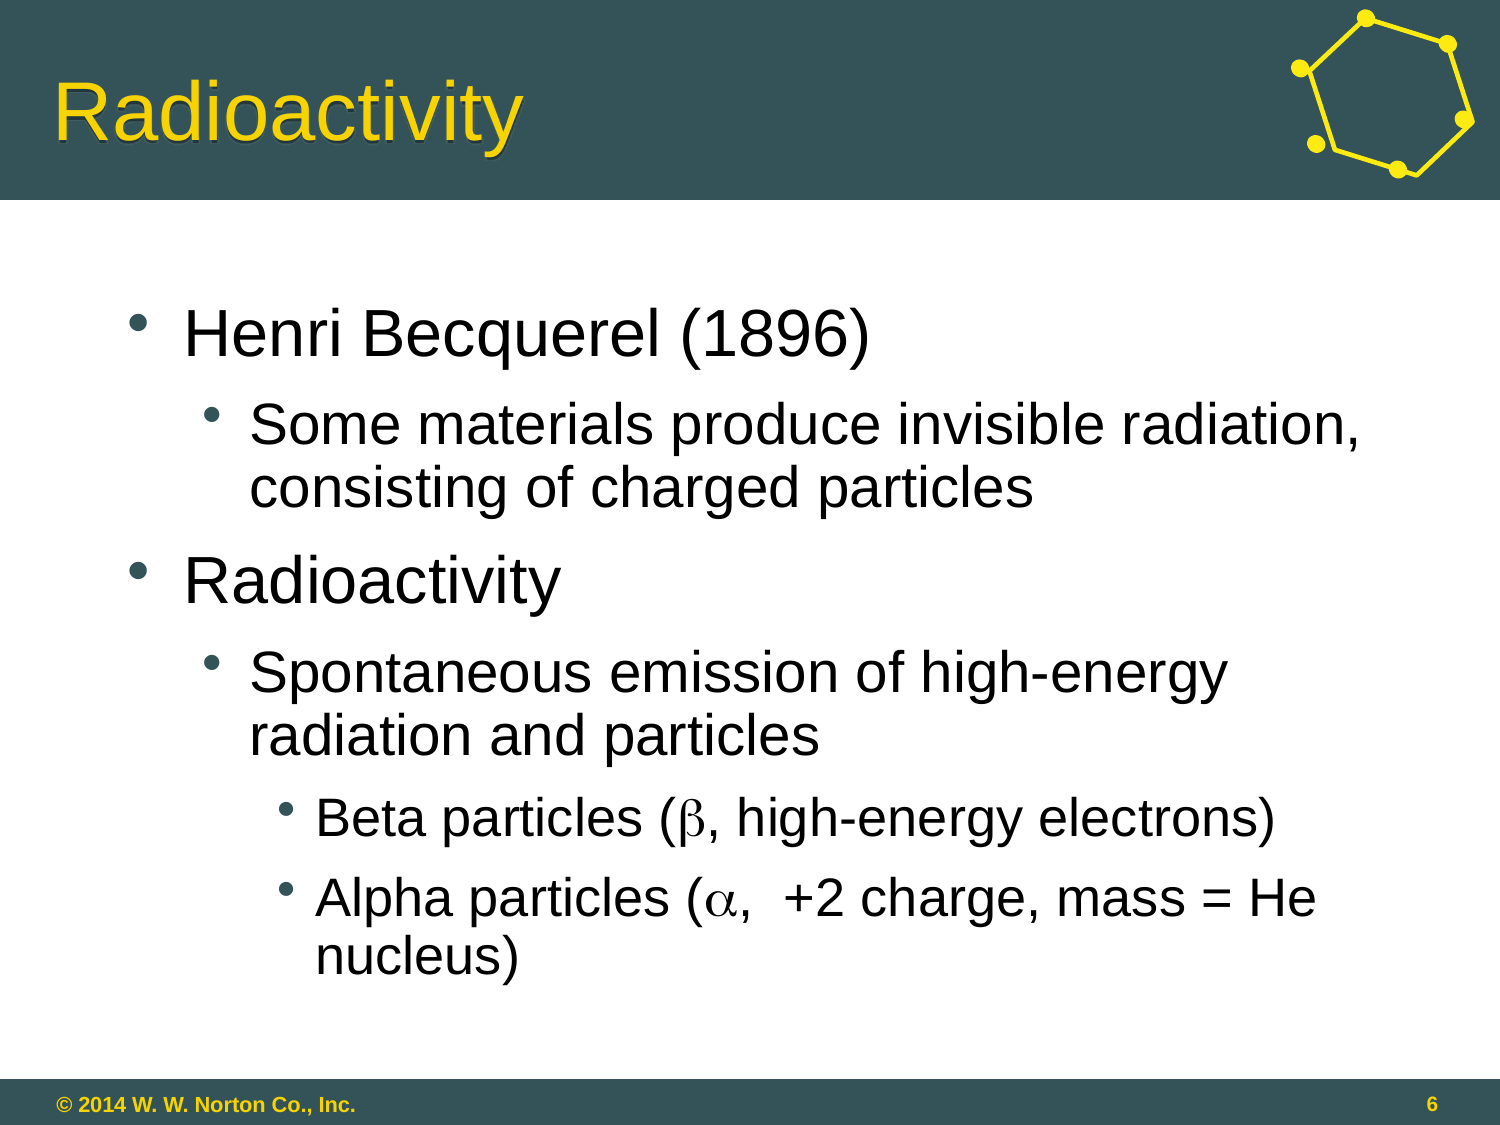

Radioactivity
# Henri Becquerel (1896)
Some materials produce invisible radiation, consisting of charged particles
Radioactivity
Spontaneous emission of high-energy radiation and particles
Beta particles (, high-energy electrons)
Alpha particles (, +2 charge, mass = He nucleus)